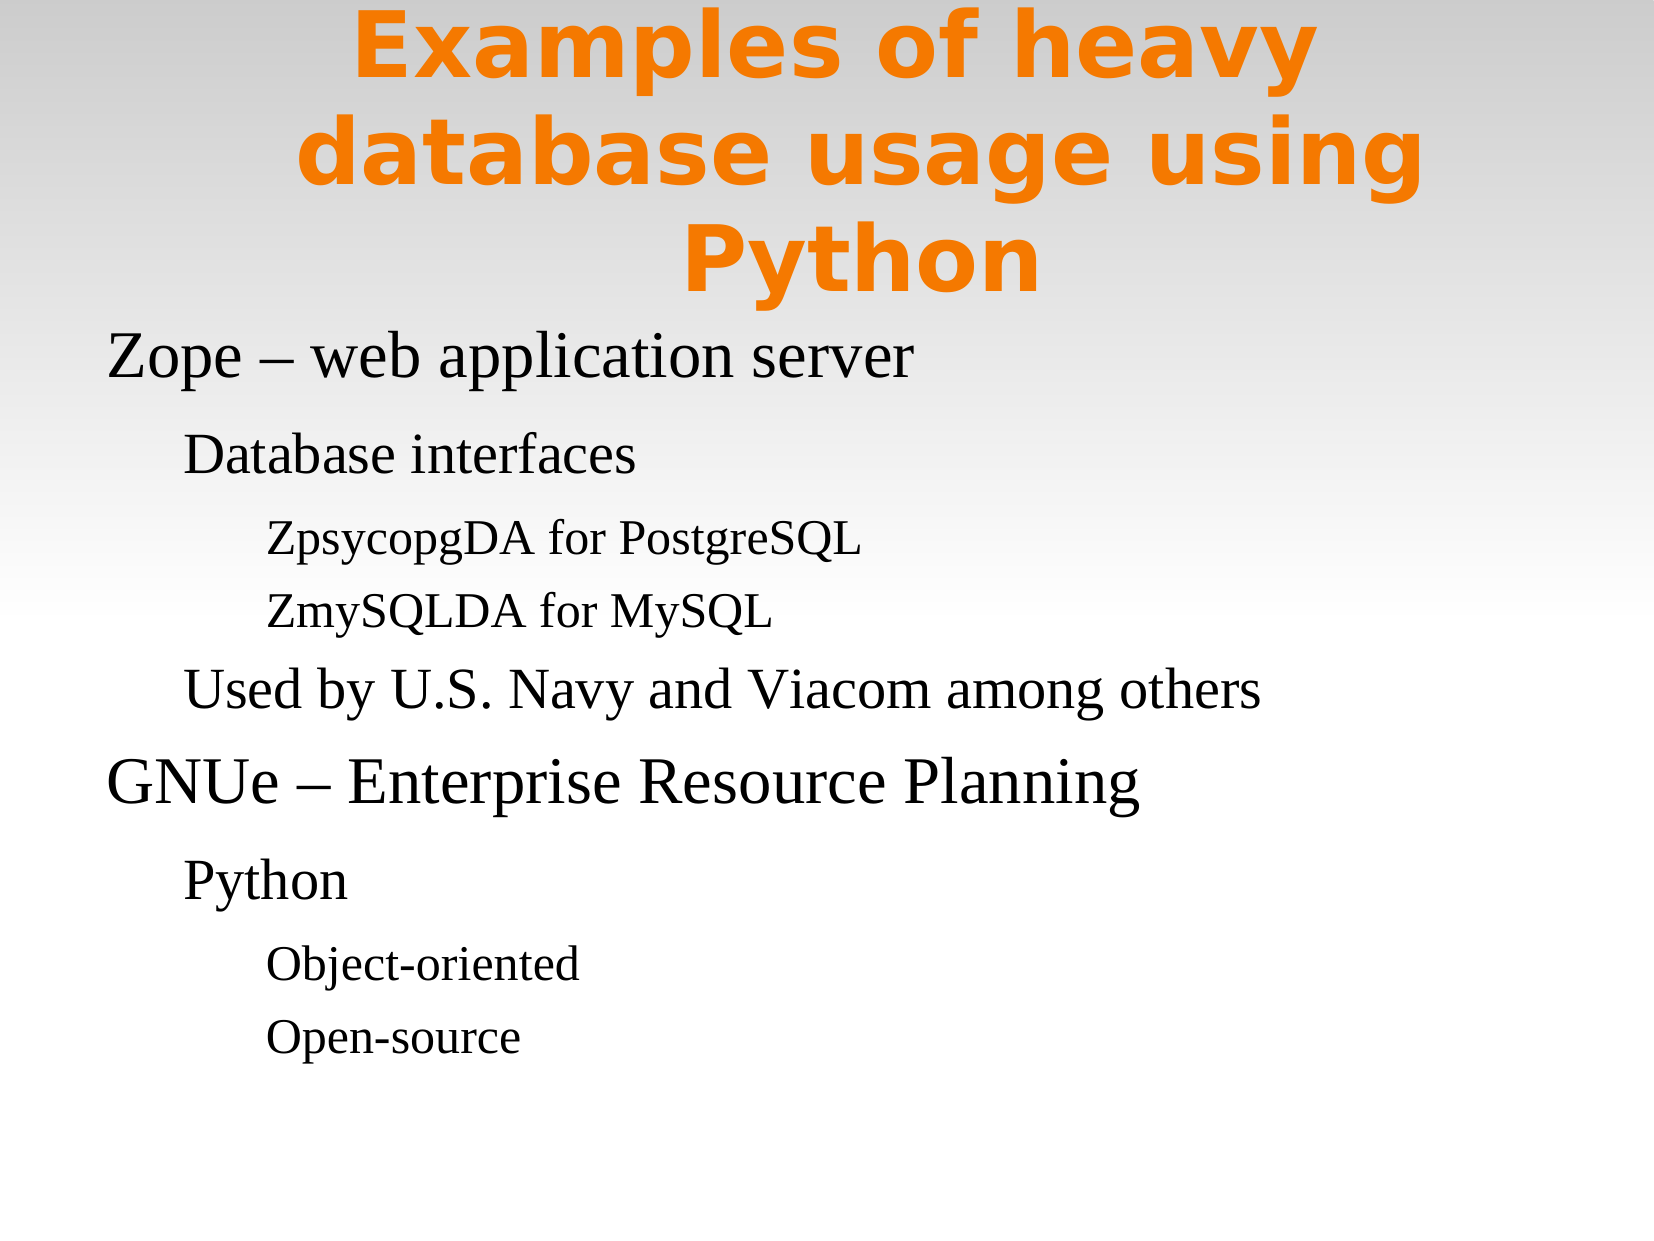

# Examples of heavy database usage using Python
Zope – web application server
Database interfaces
ZpsycopgDA for PostgreSQL
ZmySQLDA for MySQL
Used by U.S. Navy and Viacom among others
GNUe – Enterprise Resource Planning
Python
Object-oriented
Open-source